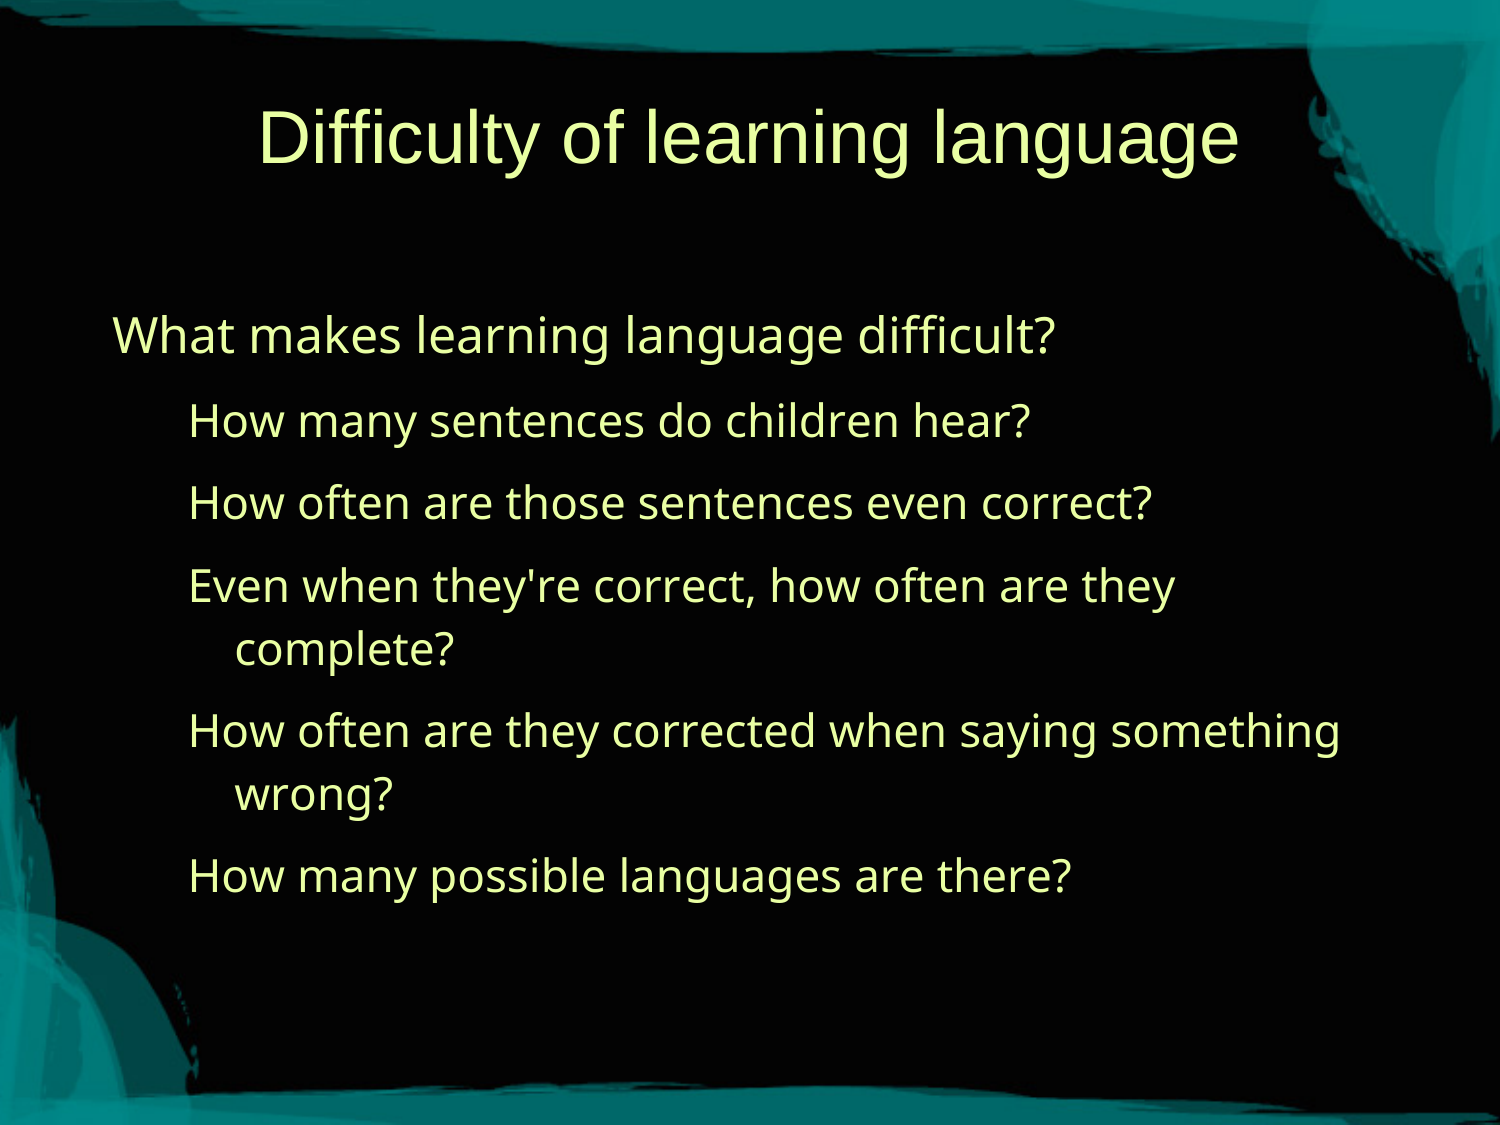

# Difficulty of learning language
What makes learning language difficult?
How many sentences do children hear?
How often are those sentences even correct?
Even when they're correct, how often are they complete?
How often are they corrected when saying something wrong?
How many possible languages are there?